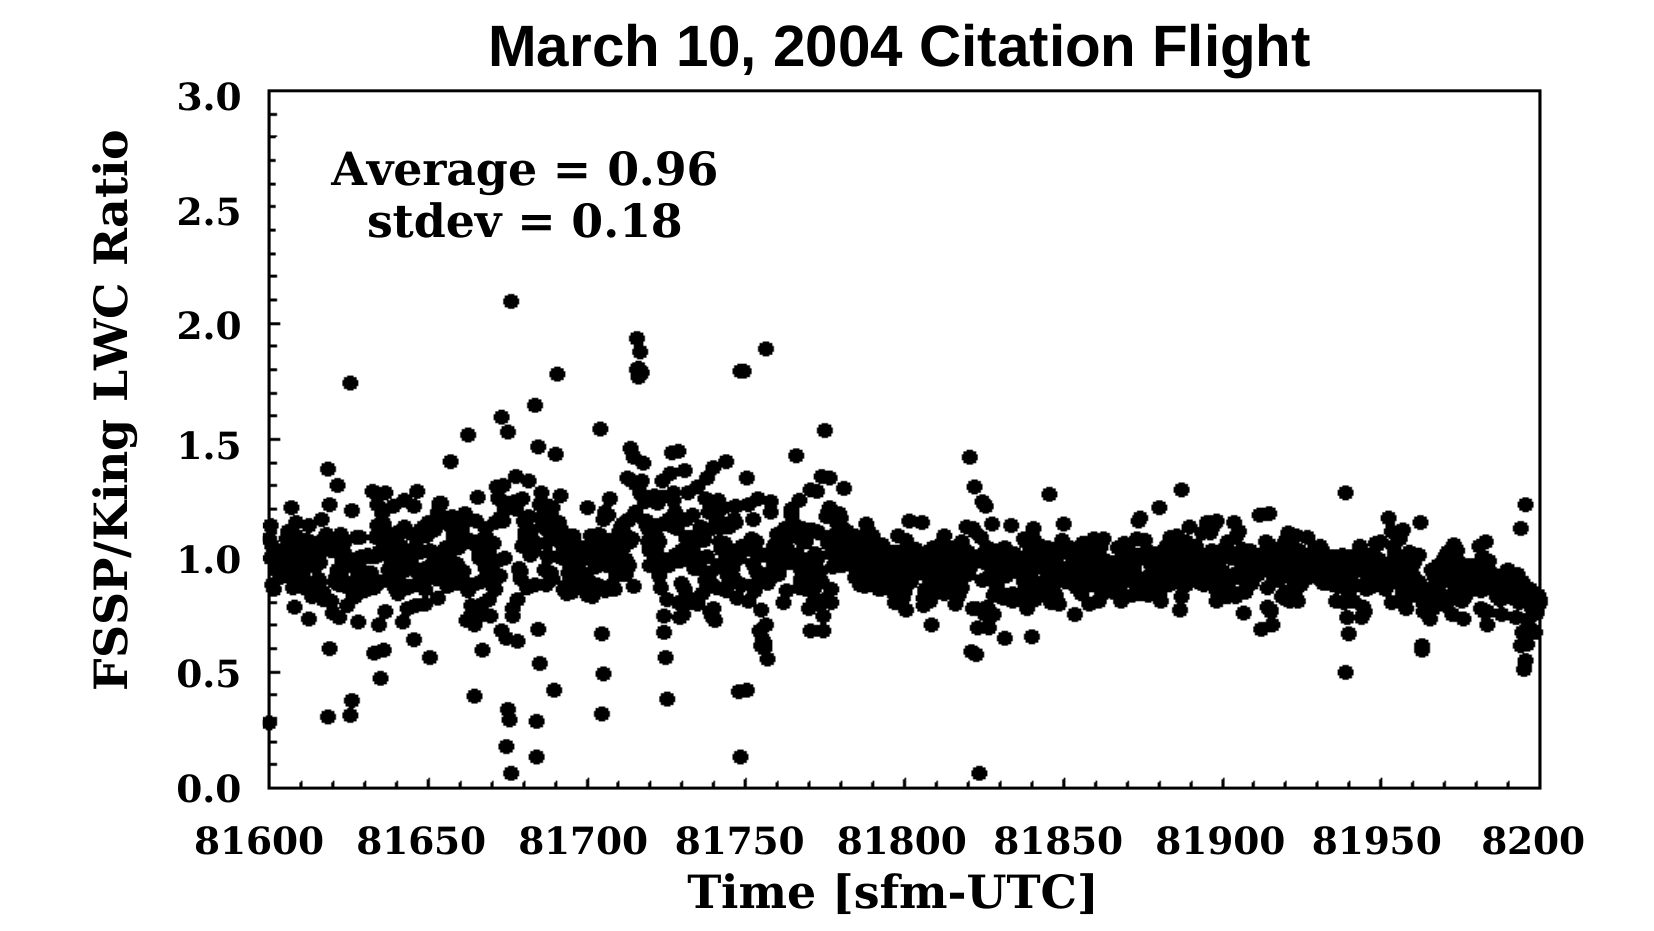

March 10, 2004 Citation Flight
3.0
Average = 0.96
stdev = 0.18
2.5
2.0
FSSP/King LWC Ratio
1.5
1.0
0.5
0.0
81600
81650
81700
81750
81800
81850
81900
81950
8200
Time [sfm-UTC]